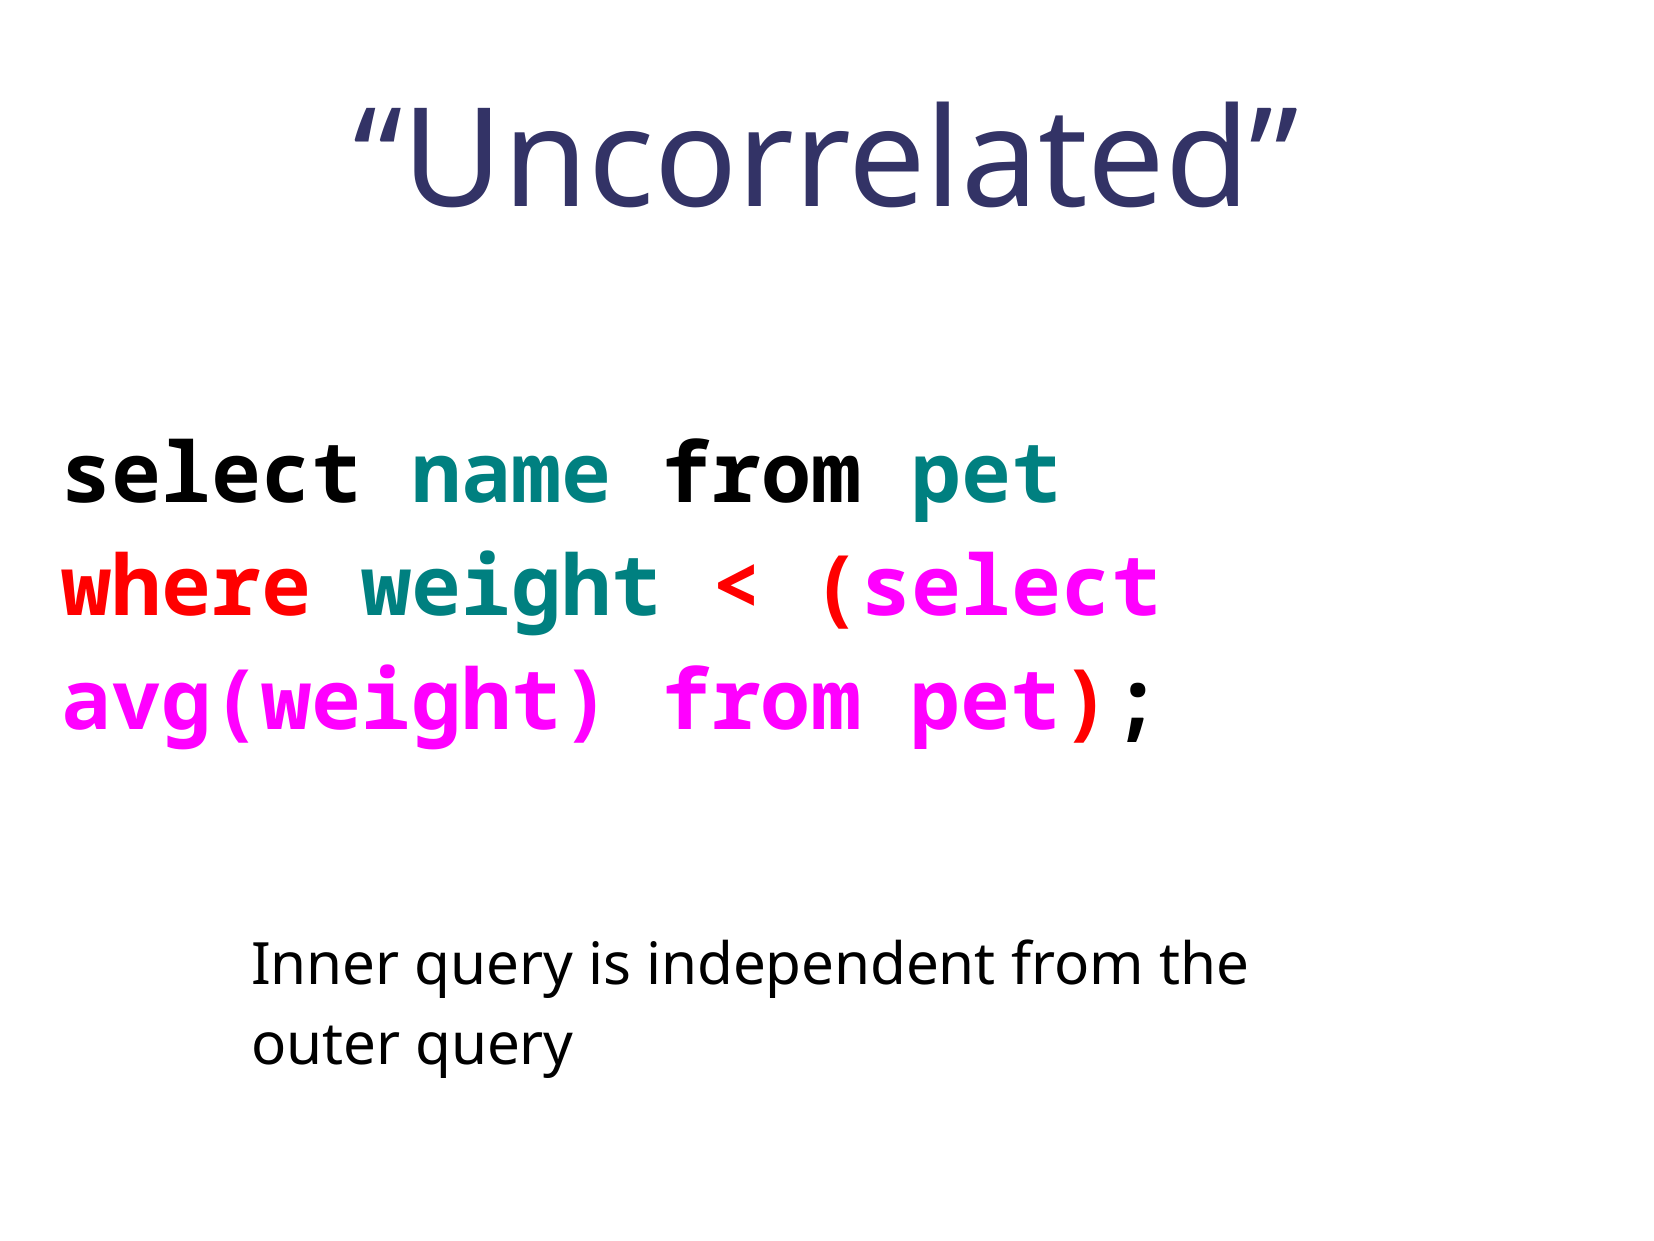

# “Uncorrelated”
select name from pet
where weight < (select avg(weight) from pet);
Inner query is independent from the outer query